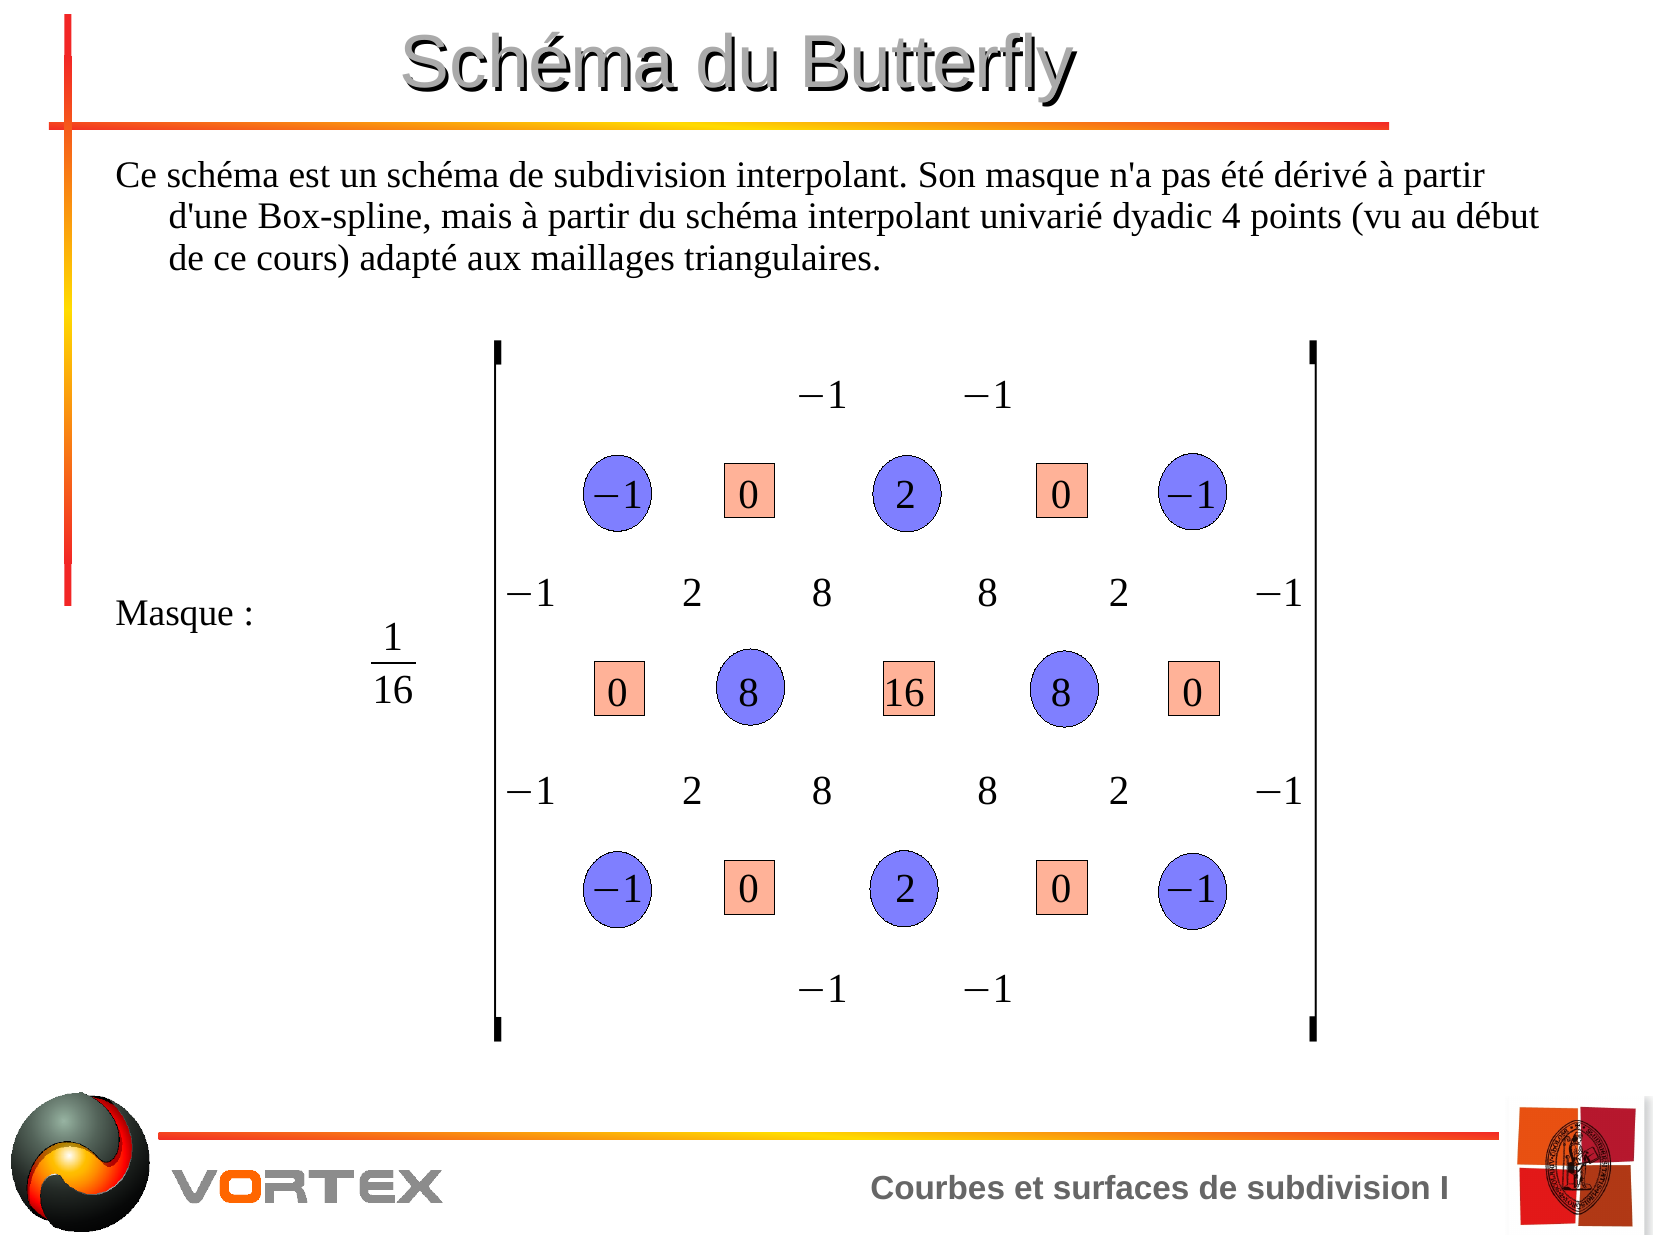

# Schéma du Butterfly
Ce schéma est un schéma de subdivision interpolant. Son masque n'a pas été dérivé à partir d'une Box-spline, mais à partir du schéma interpolant univarié dyadic 4 points (vu au début de ce cours) adapté aux maillages triangulaires.
Masque :